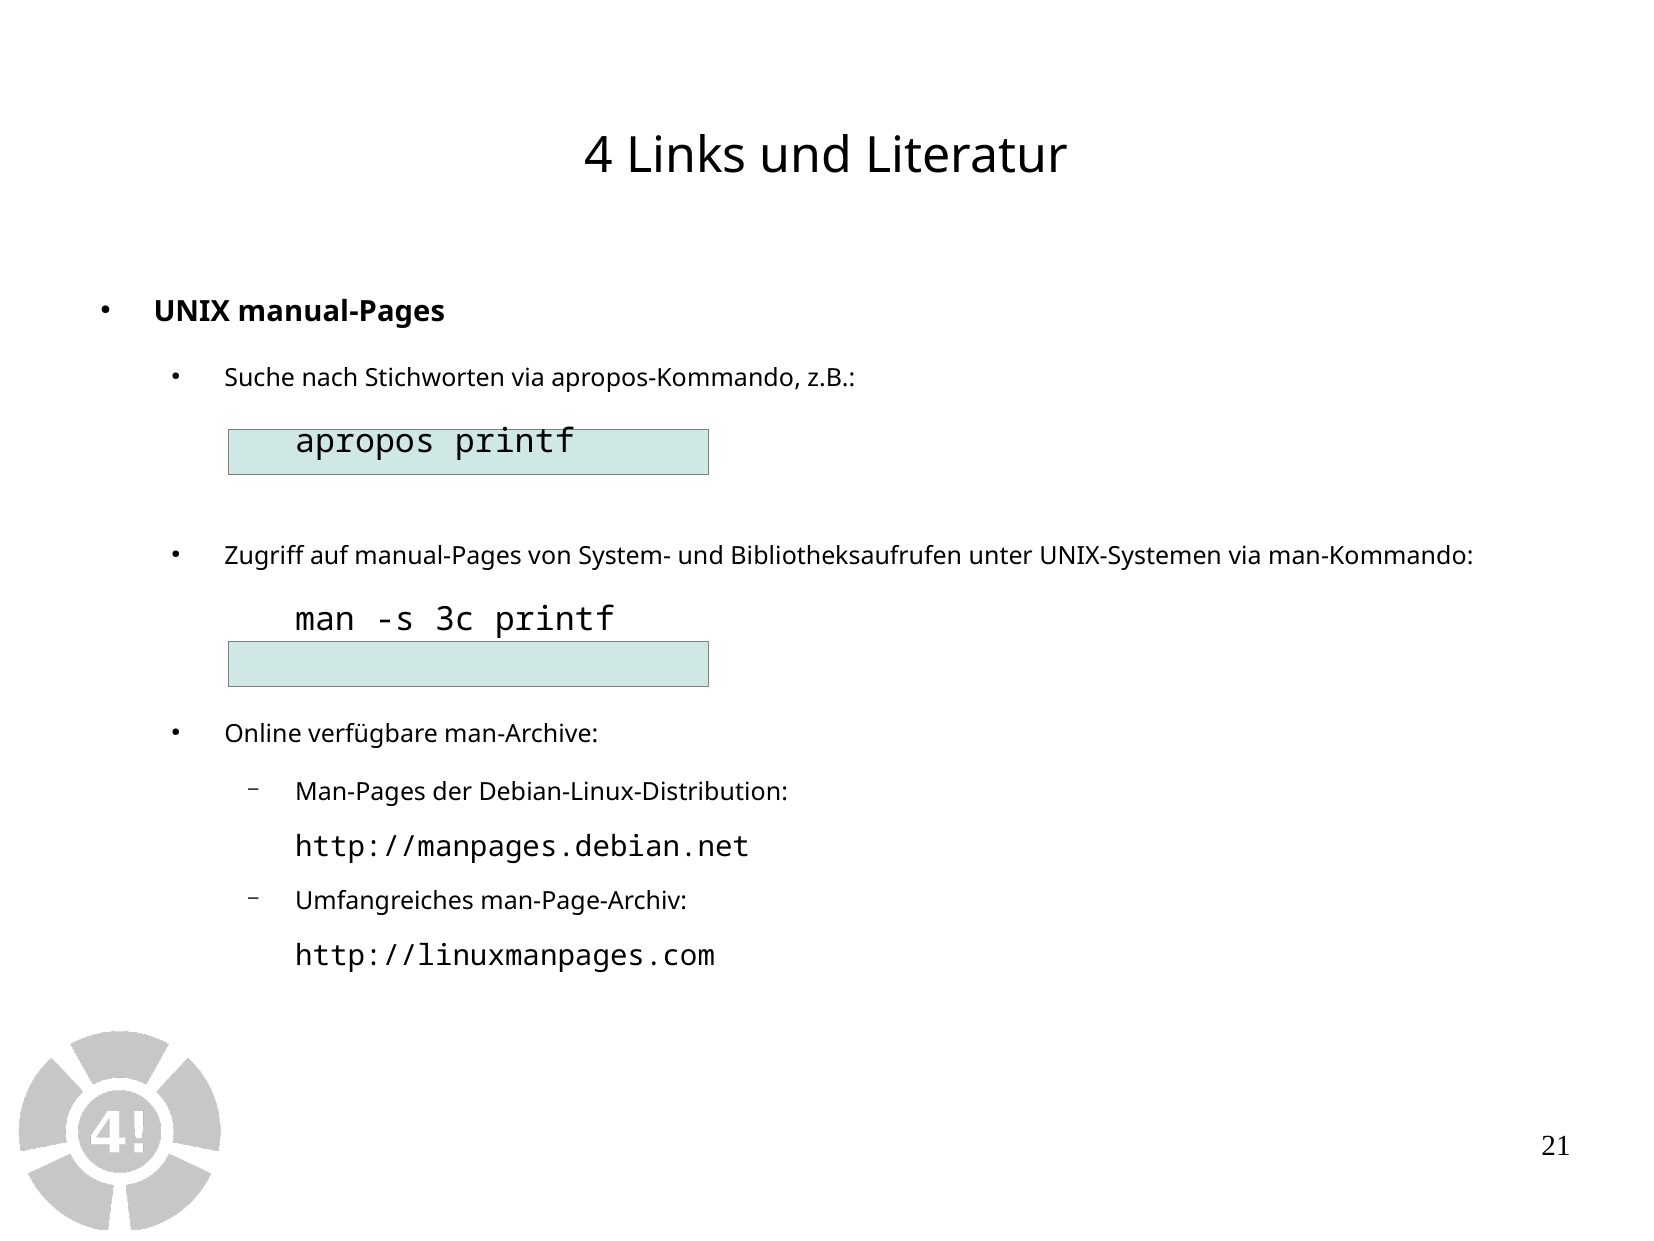

# 4 Links und Literatur
UNIX manual-Pages
Suche nach Stichworten via apropos-Kommando, z.B.:
apropos printf
Zugriff auf manual-Pages von System- und Bibliotheksaufrufen unter UNIX-Systemen via man-Kommando:
man -s 3c printf
Online verfügbare man-Archive:
Man-Pages der Debian-Linux-Distribution:
http://manpages.debian.net
Umfangreiches man-Page-Archiv:
http://linuxmanpages.com
21